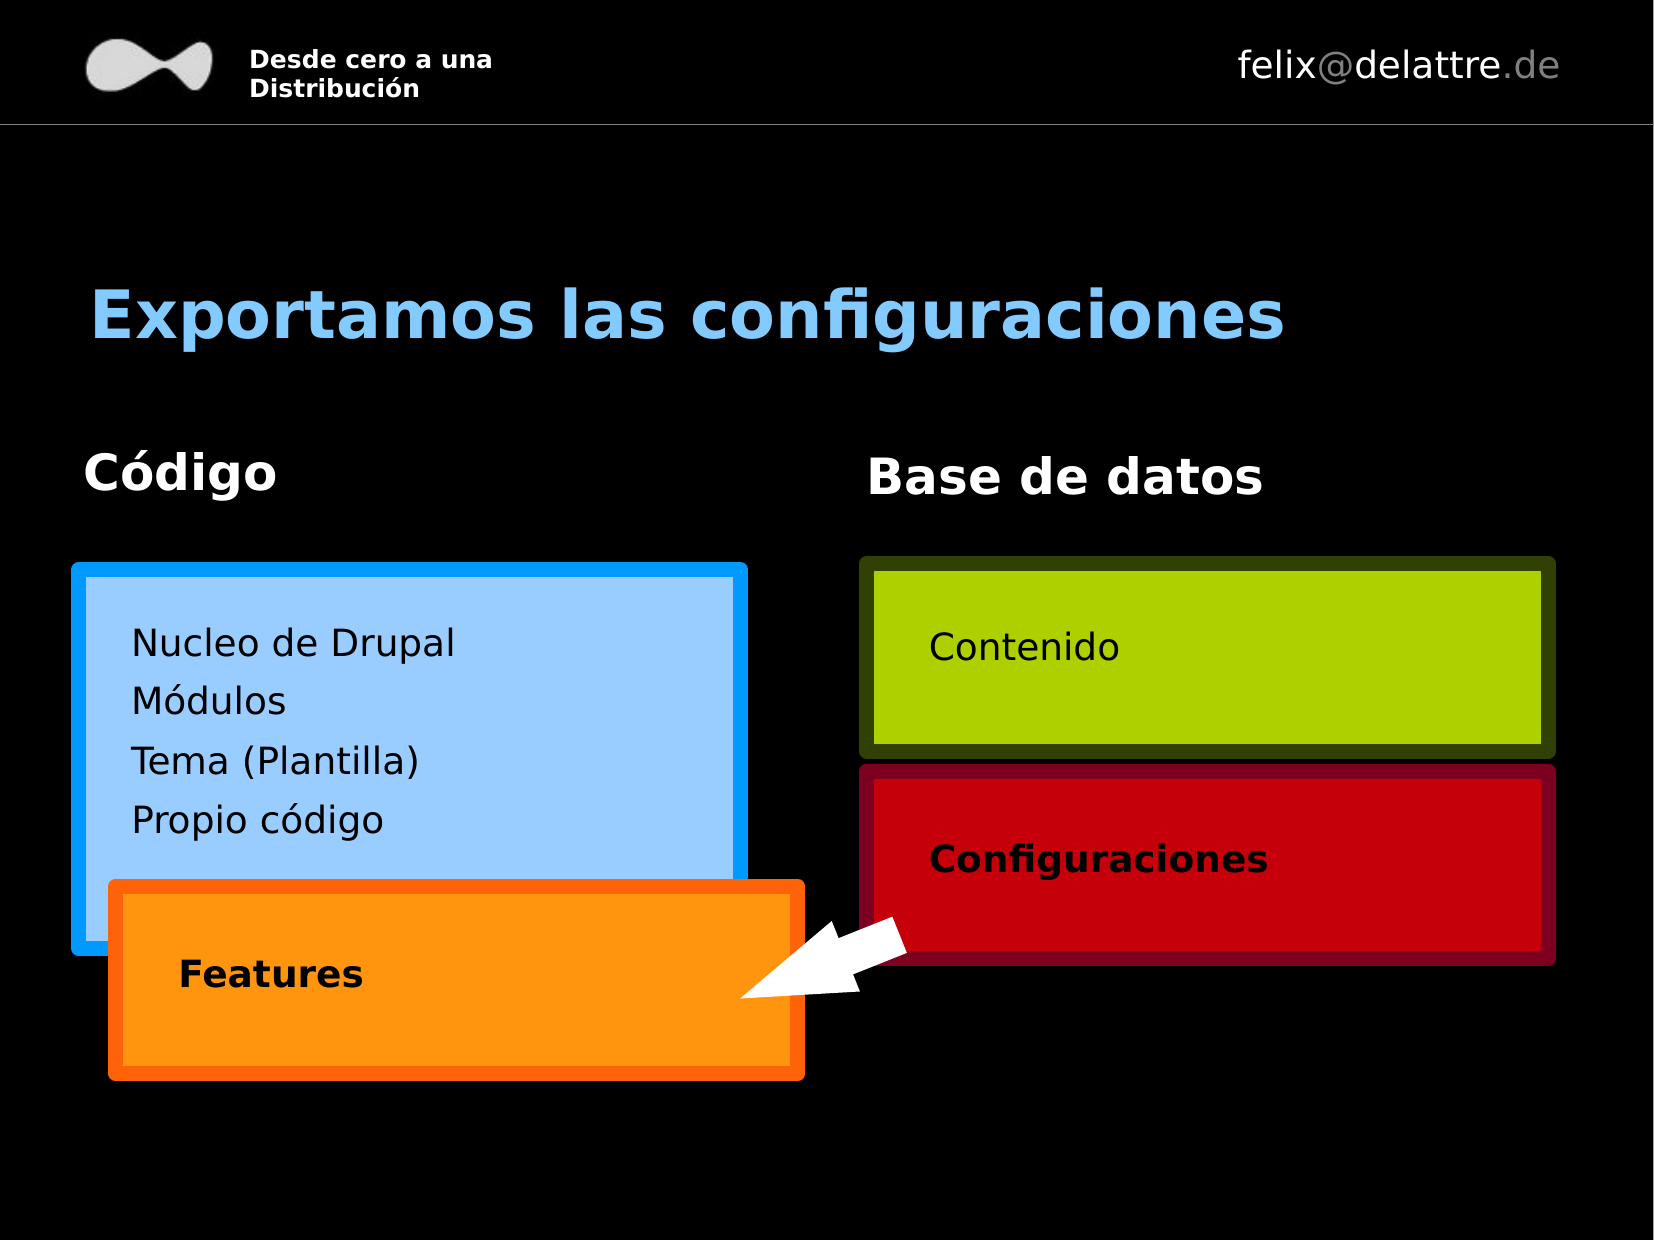

Exportamos las configuraciones
Código
Base de datos
Nucleo de Drupal
Contenido
Módulos
Tema (Plantilla)
Propio código
Configuraciones
Features